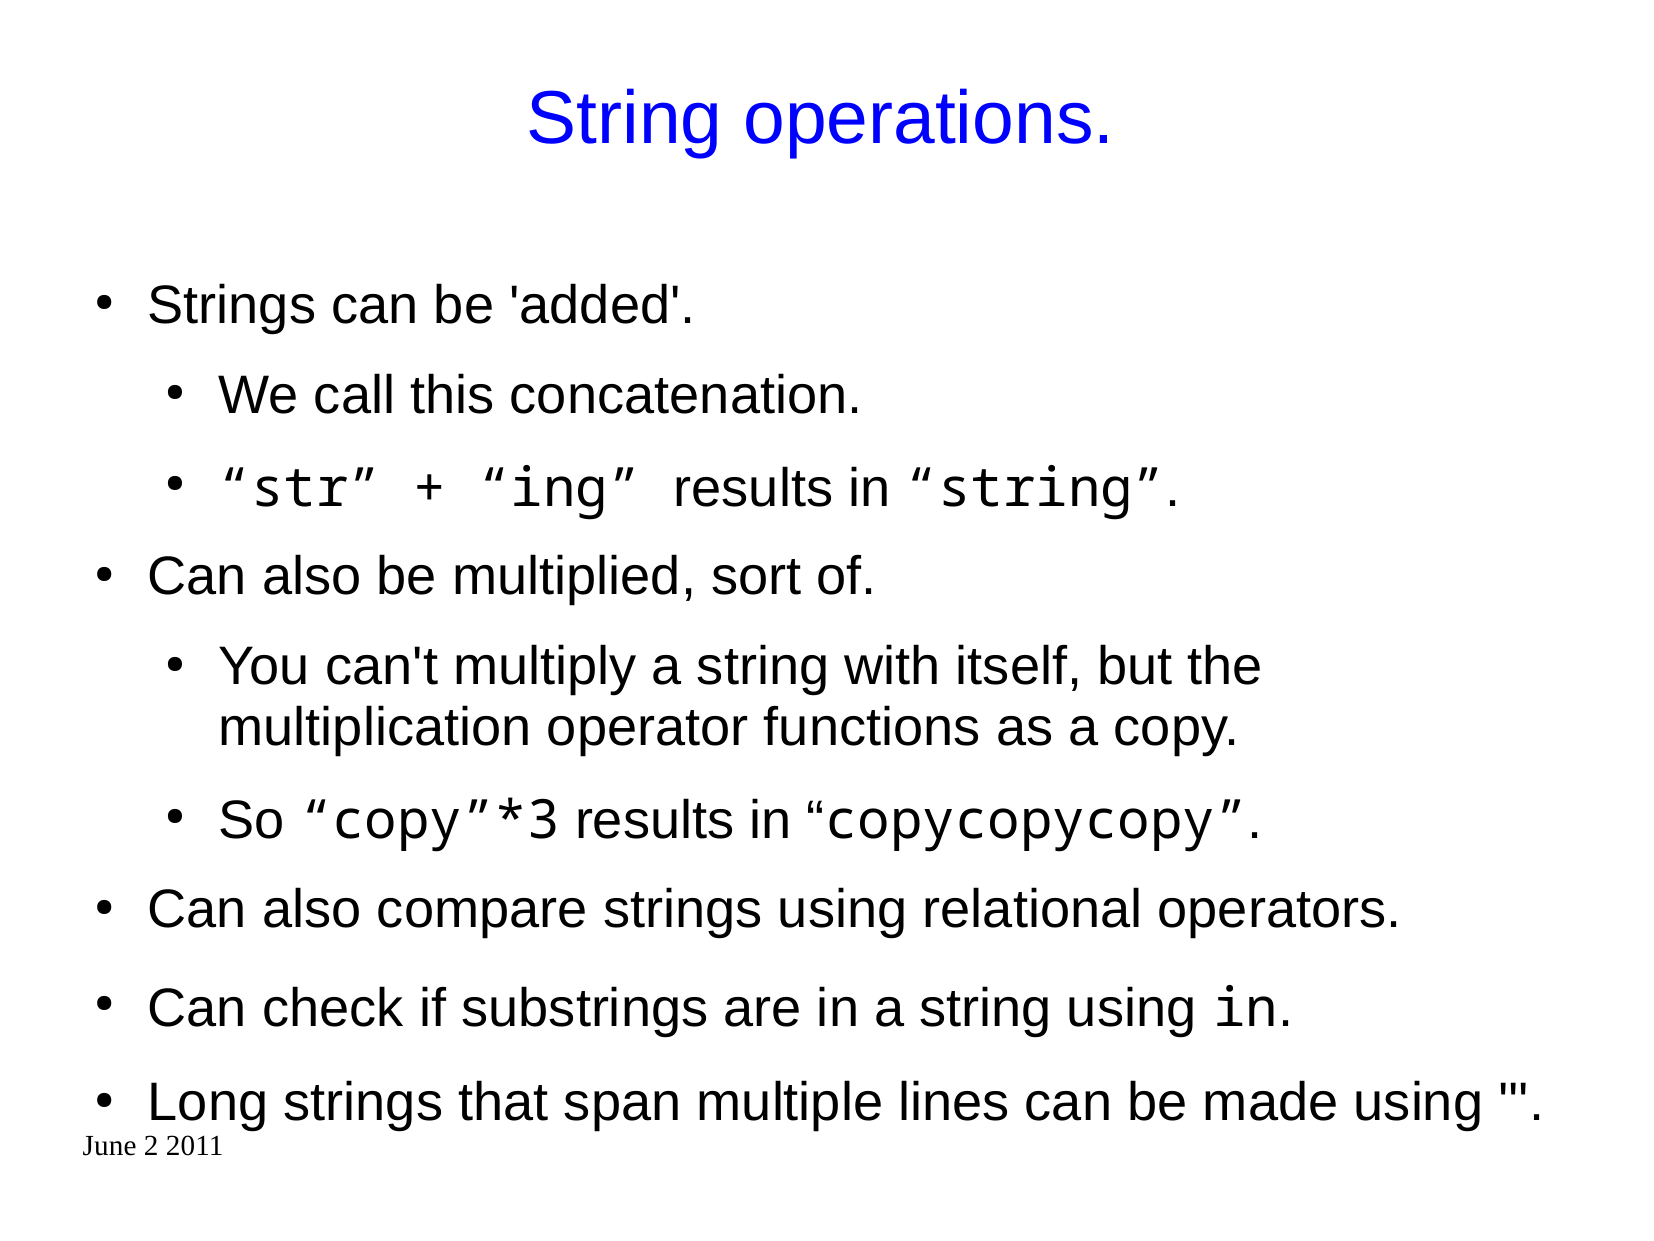

# String operations.
Strings can be 'added'.
We call this concatenation.
“str” + “ing” results in “string”.
Can also be multiplied, sort of.
You can't multiply a string with itself, but the multiplication operator functions as a copy.
So “copy”*3 results in “copycopycopy”.
Can also compare strings using relational operators.
Can check if substrings are in a string using in.
Long strings that span multiple lines can be made using '''.
June 2 2011